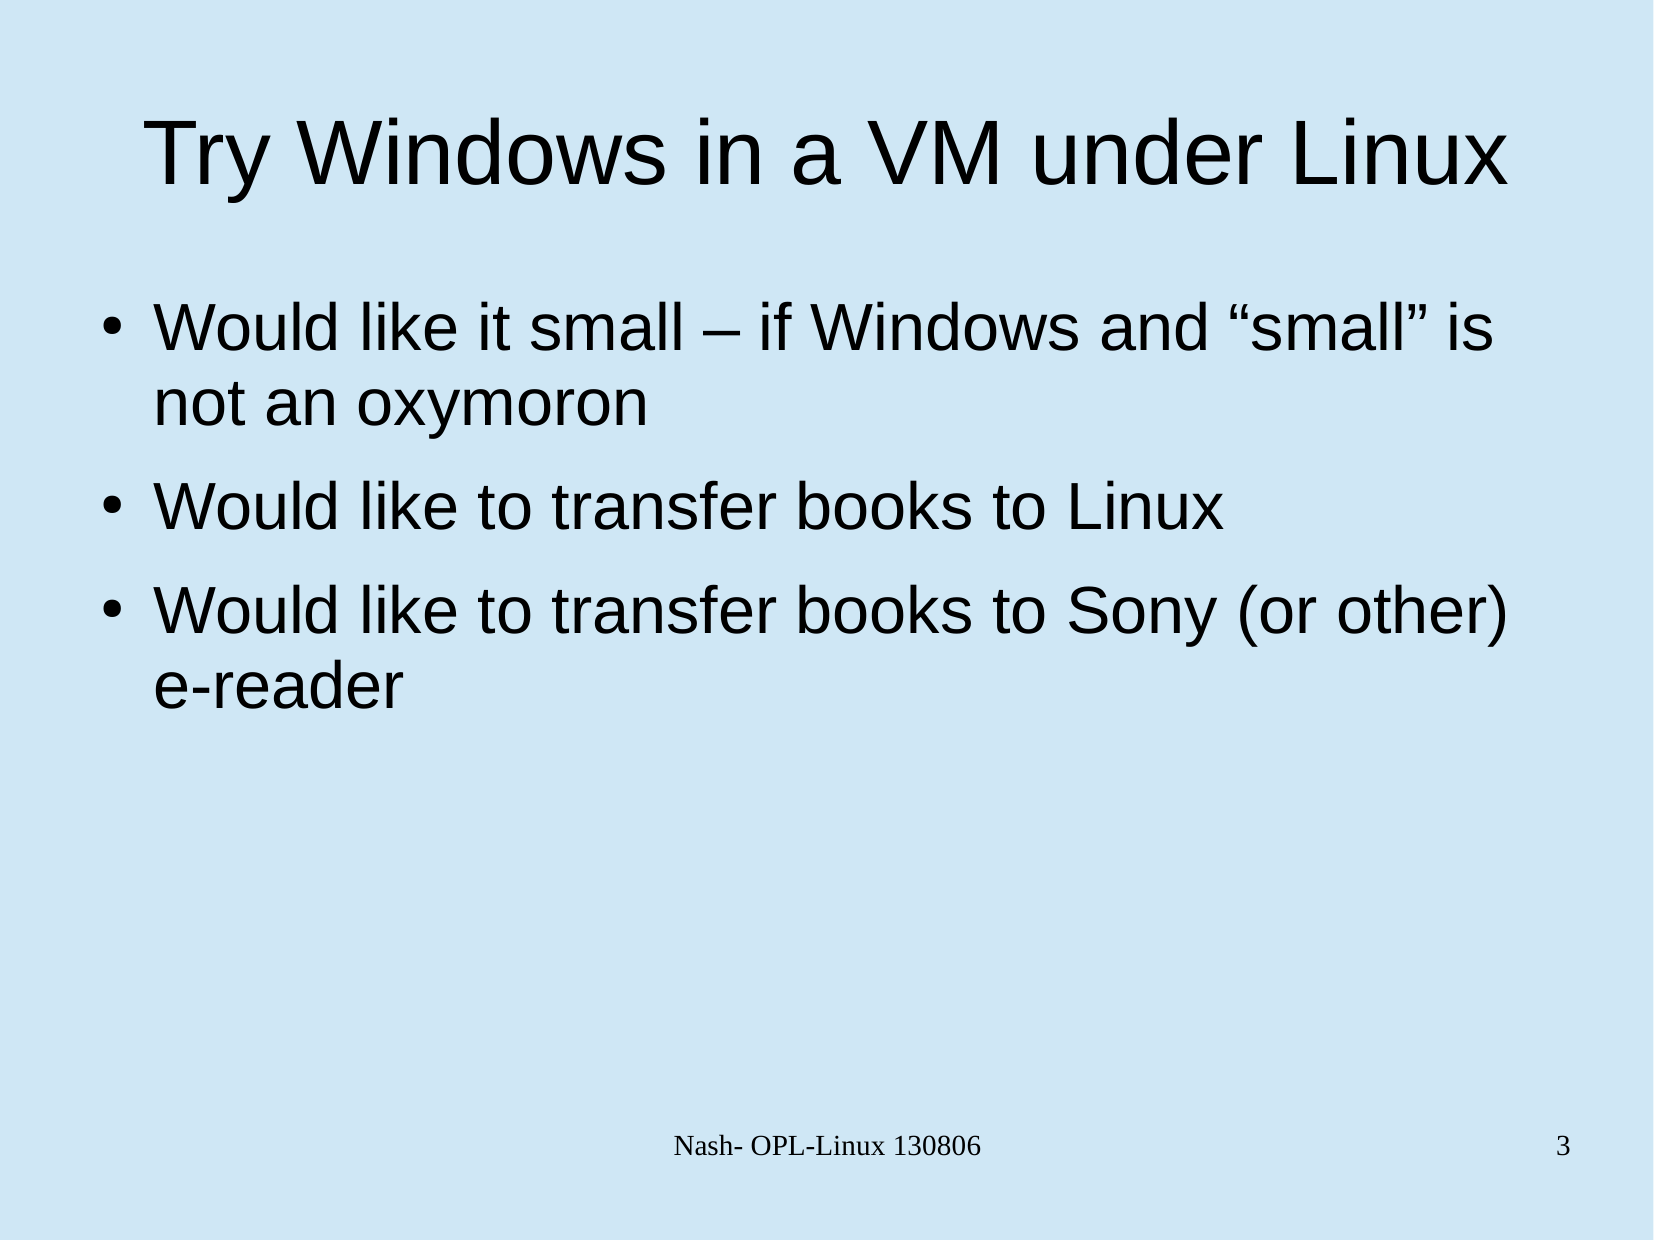

# Try Windows in a VM under Linux
Would like it small – if Windows and “small” is not an oxymoron
Would like to transfer books to Linux
Would like to transfer books to Sony (or other) e-reader
3